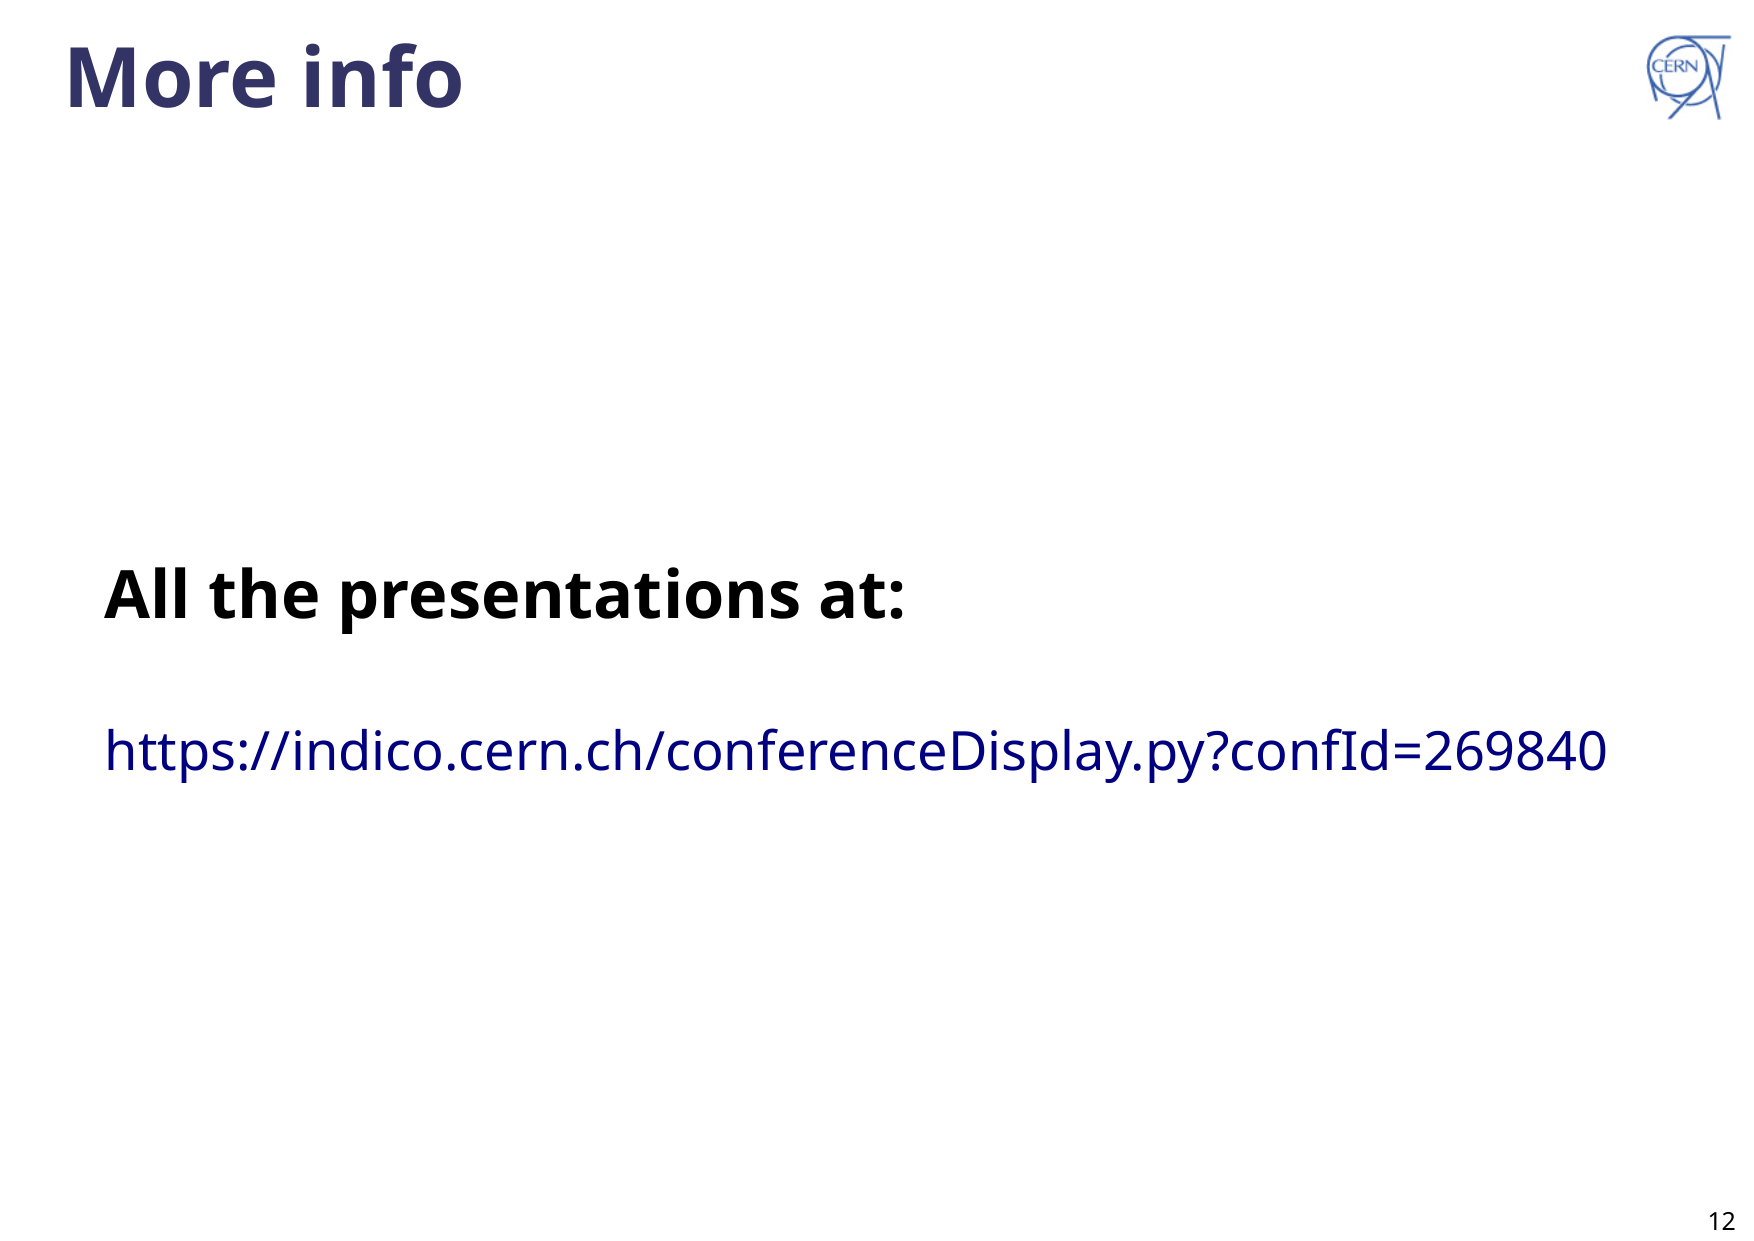

# More info
All the presentations at:
https://indico.cern.ch/conferenceDisplay.py?confId=269840
12